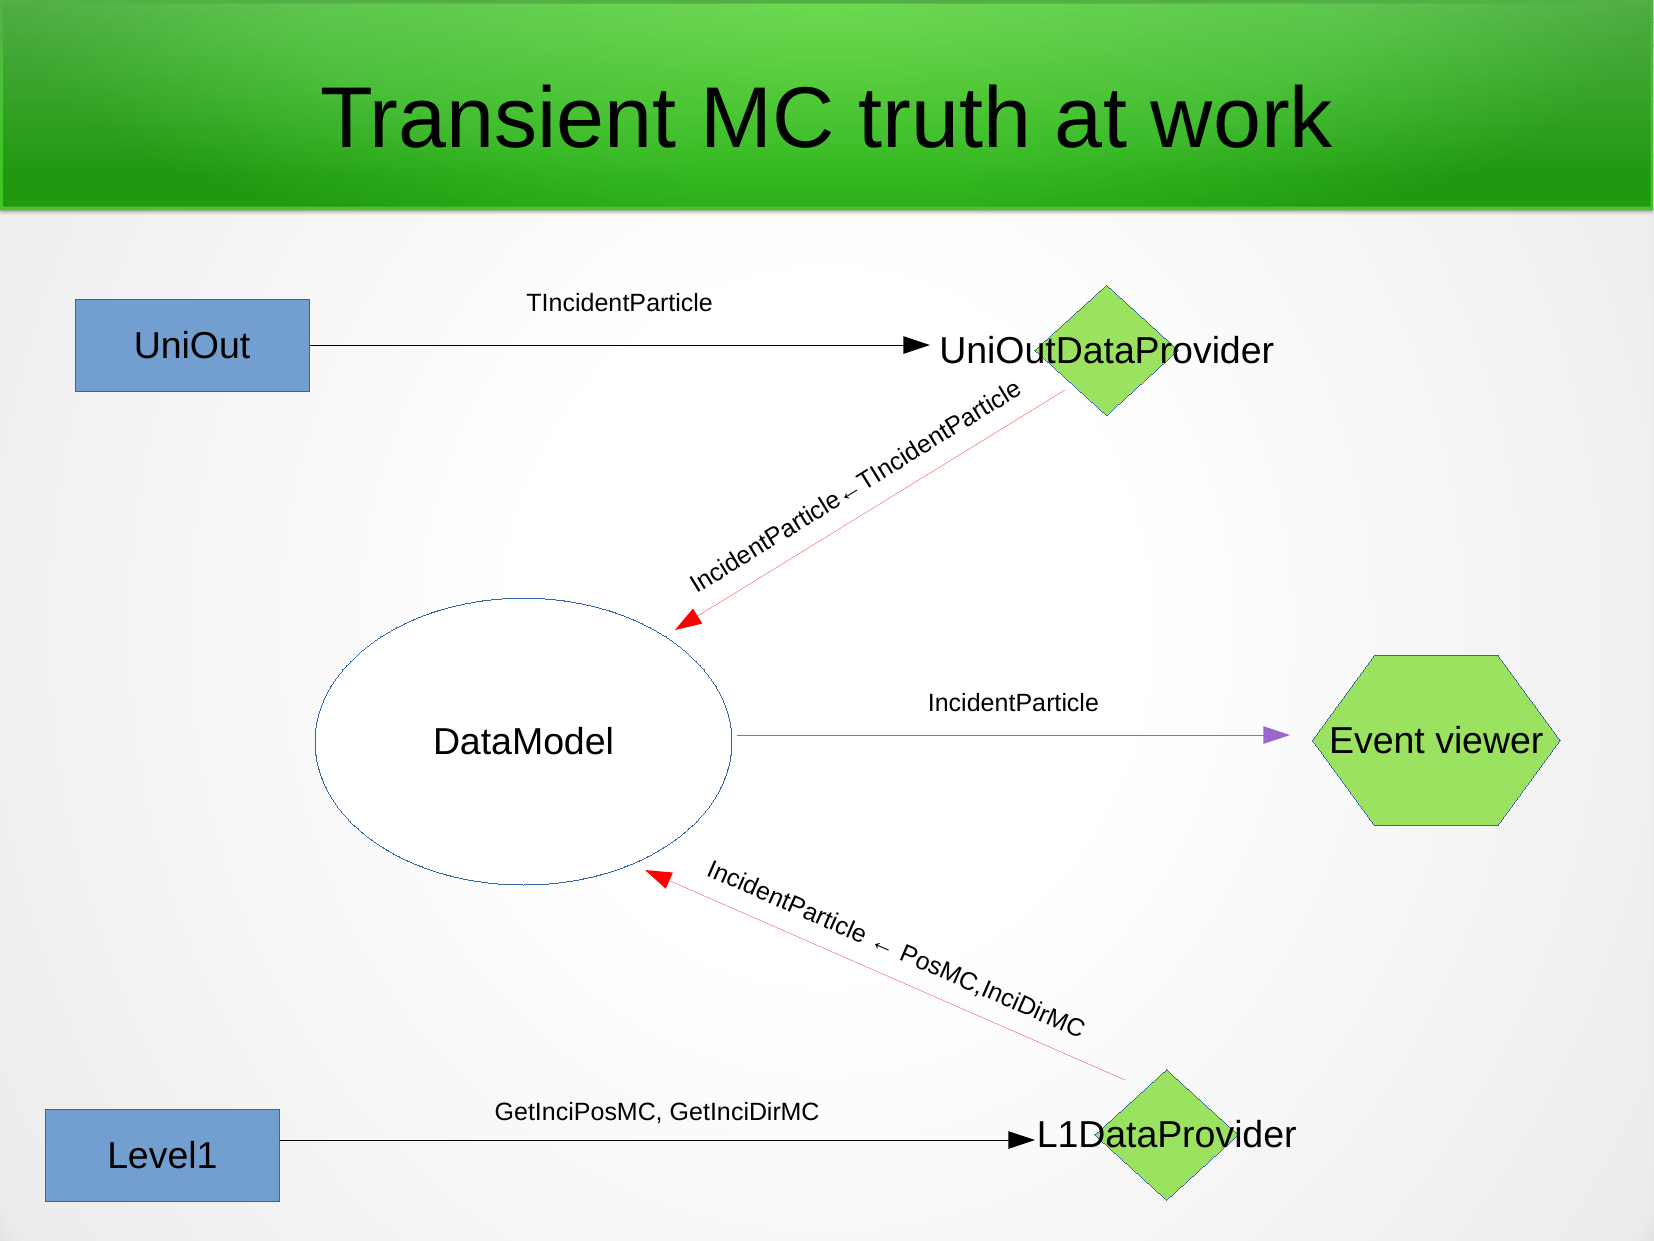

# Transient MC truth at work
UniOutDataProvider
UniOut
TIncidentParticle
IncidentParticle←TIncidentParticle
DataModel
Event viewer
IncidentParticle
IncidentParticle ← PosMC,InciDirMC
L1DataProvider
Level1
GetInciPosMC, GetInciDirMC